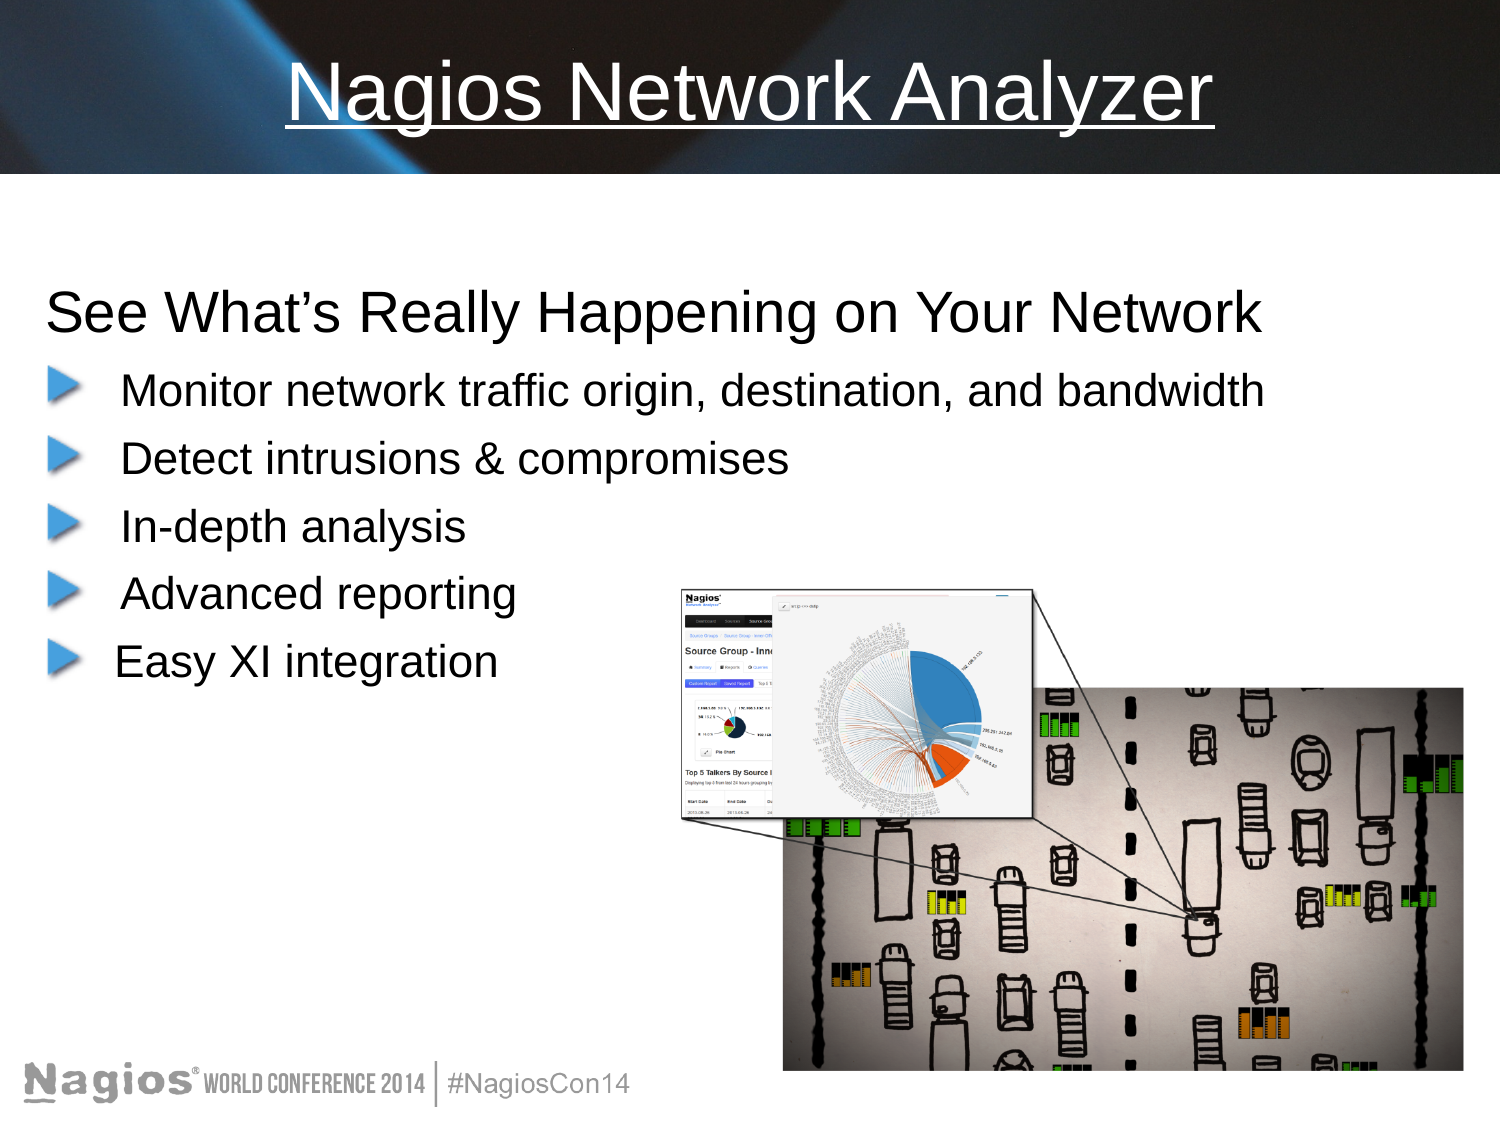

# Nagios Network Analyzer
See What’s Really Happening on Your Network
	Monitor network traffic origin, destination, and bandwidth
	Detect intrusions & compromises
	In-depth analysis
	Advanced reporting
 Easy XI integration